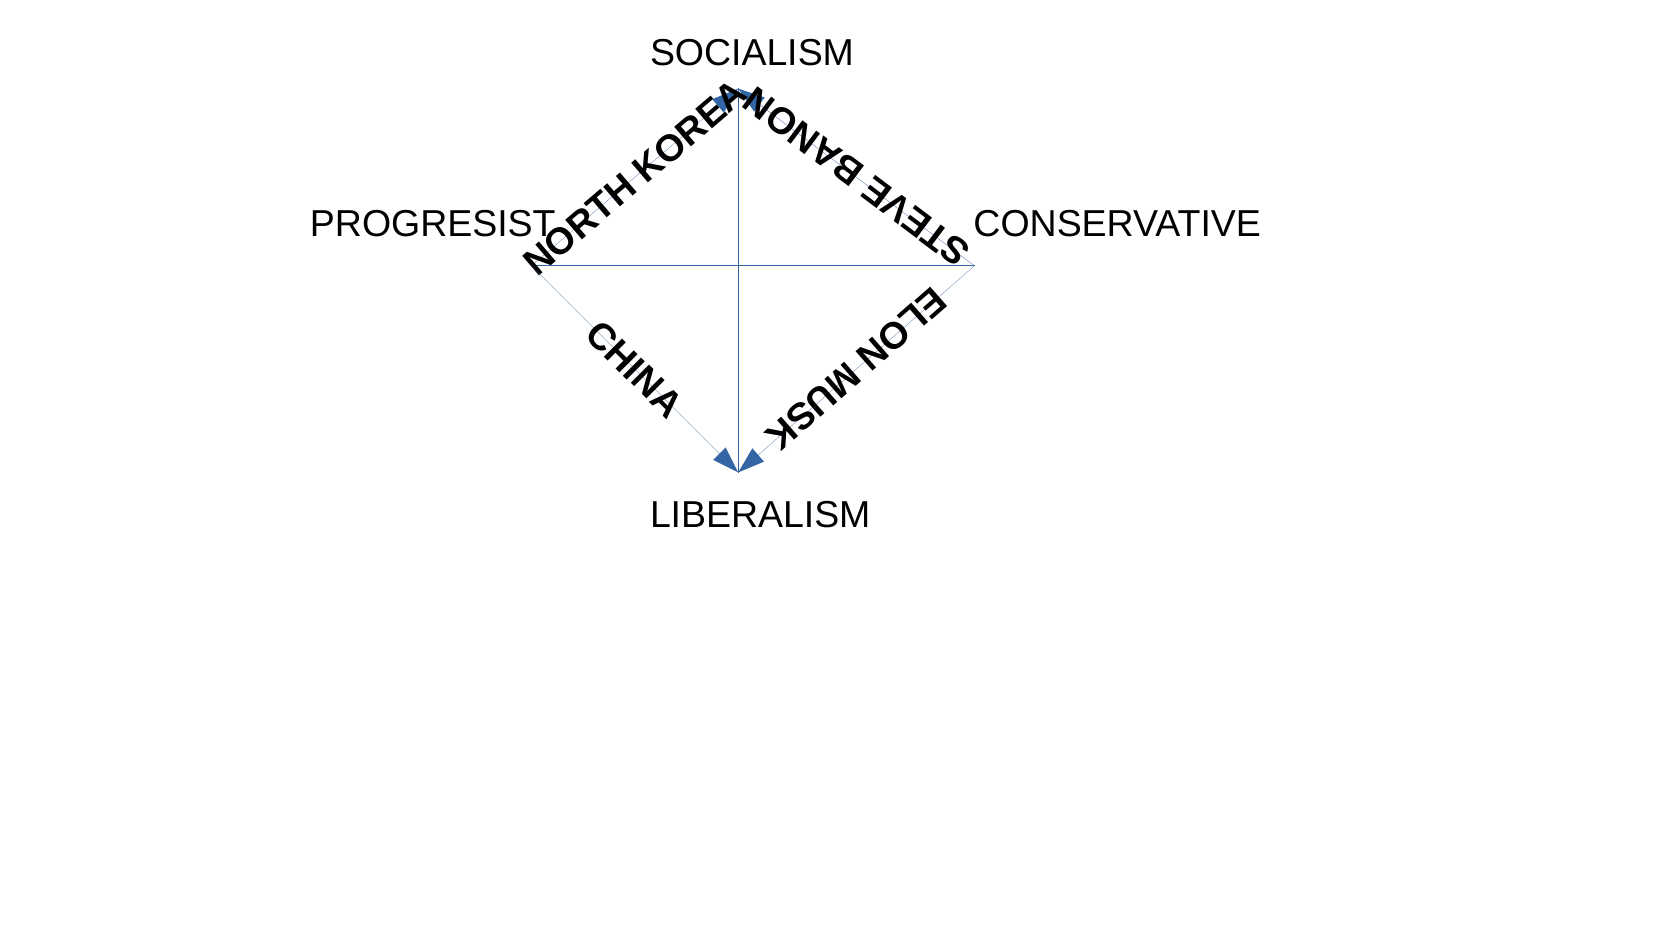

SOCIALISM
 LIBERALISM
NORTH KOREA
STEVE BANON
PROGRESIST CONSERVATIVE
CHINA
ELON MUSK